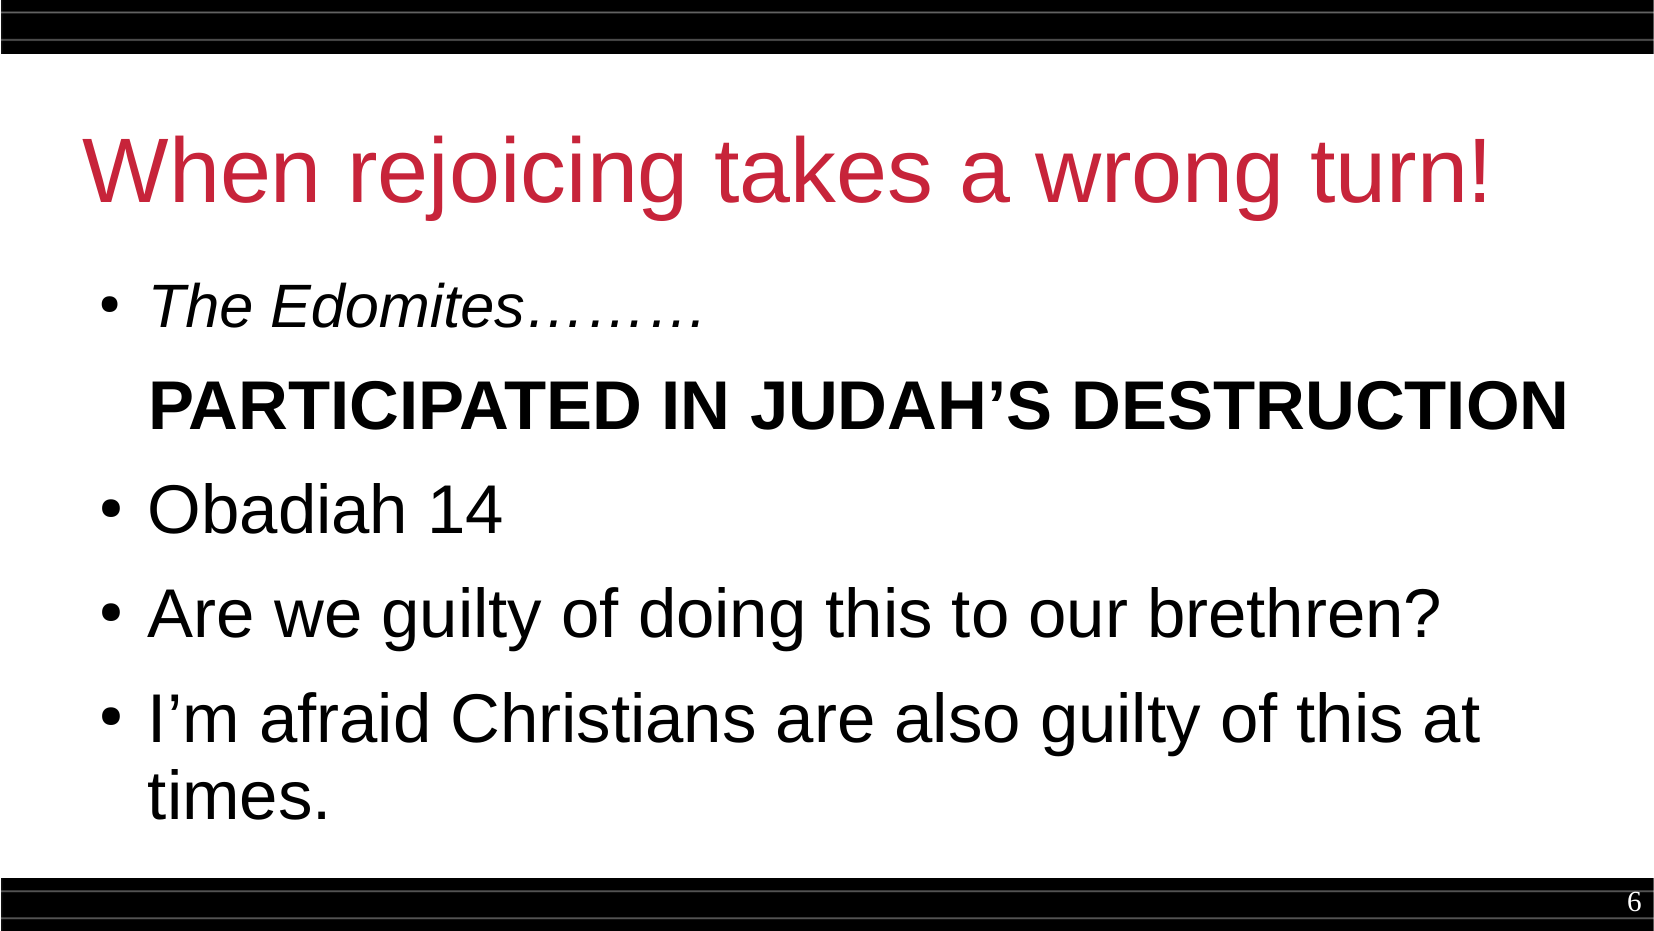

# When rejoicing takes a wrong turn!
The Edomites………
PARTICIPATED IN JUDAH’S DESTRUCTION
Obadiah 14
Are we guilty of doing this to our brethren?
I’m afraid Christians are also guilty of this at times.